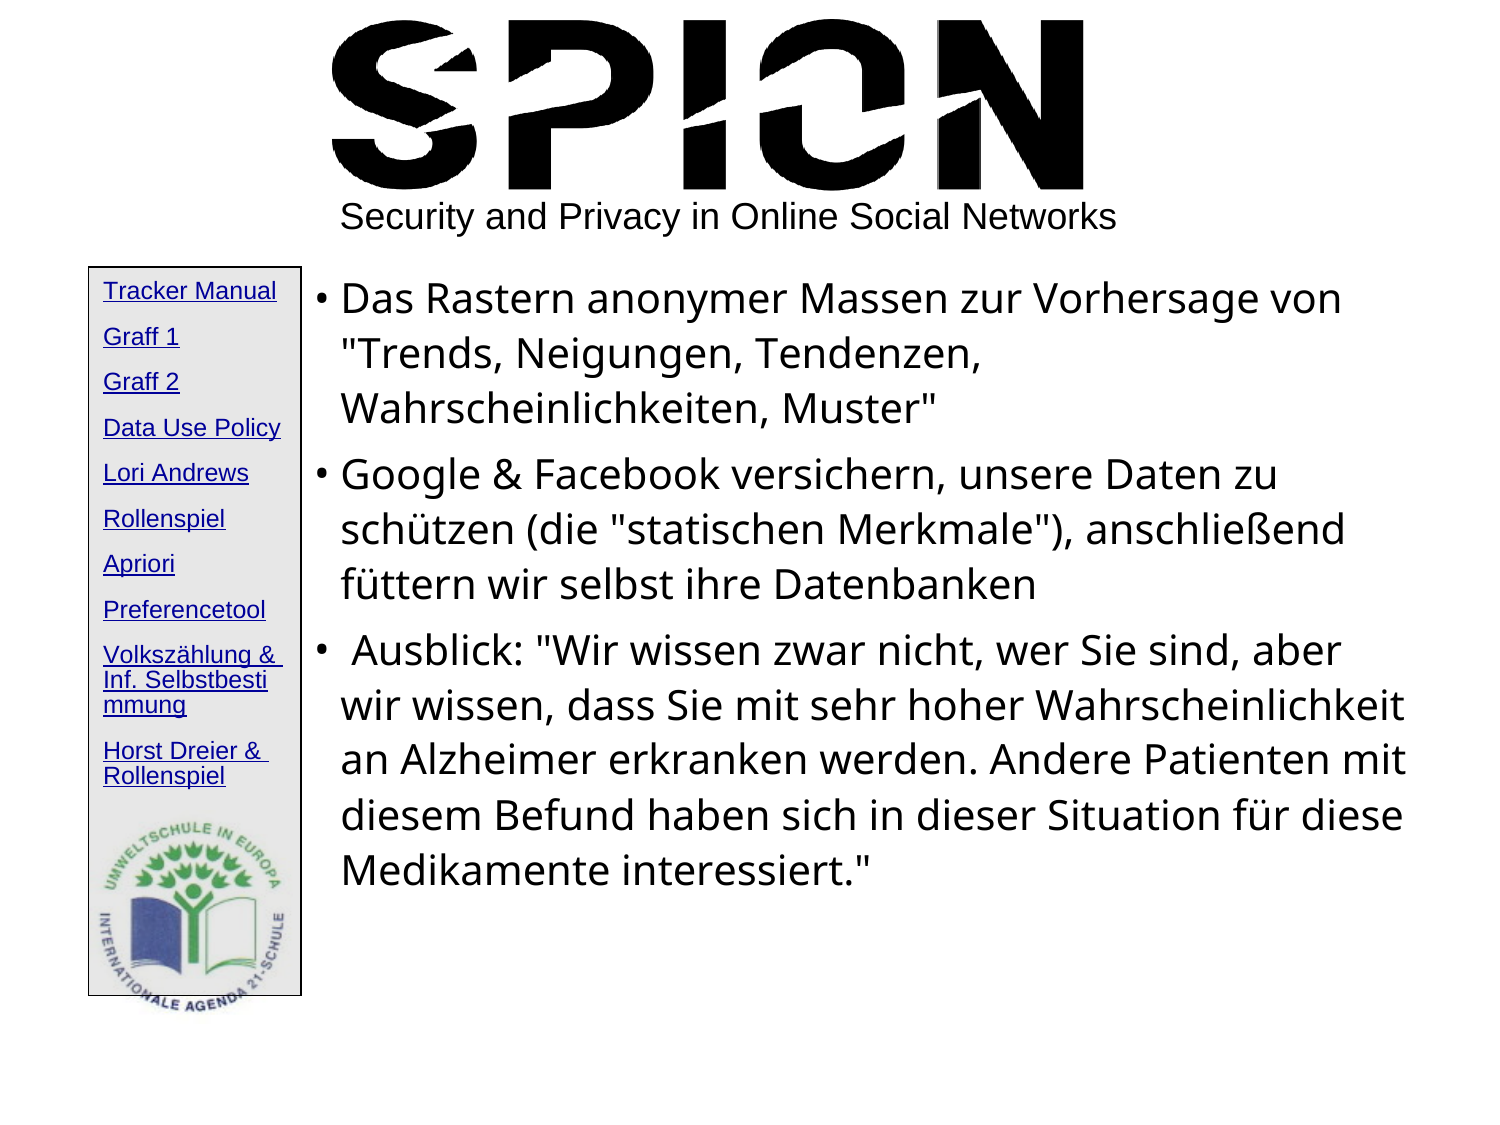

# Das Rastern anonymer Massen zur Vorhersage von "Trends, Neigungen, Tendenzen, Wahrscheinlichkeiten, Muster"
Google & Facebook versichern, unsere Daten zu schützen (die "statischen Merkmale"), anschließend füttern wir selbst ihre Datenbanken
 Ausblick: "Wir wissen zwar nicht, wer Sie sind, aber wir wissen, dass Sie mit sehr hoher Wahrscheinlichkeit an Alzheimer erkranken werden. Andere Patienten mit diesem Befund haben sich in dieser Situation für diese Medikamente interessiert."